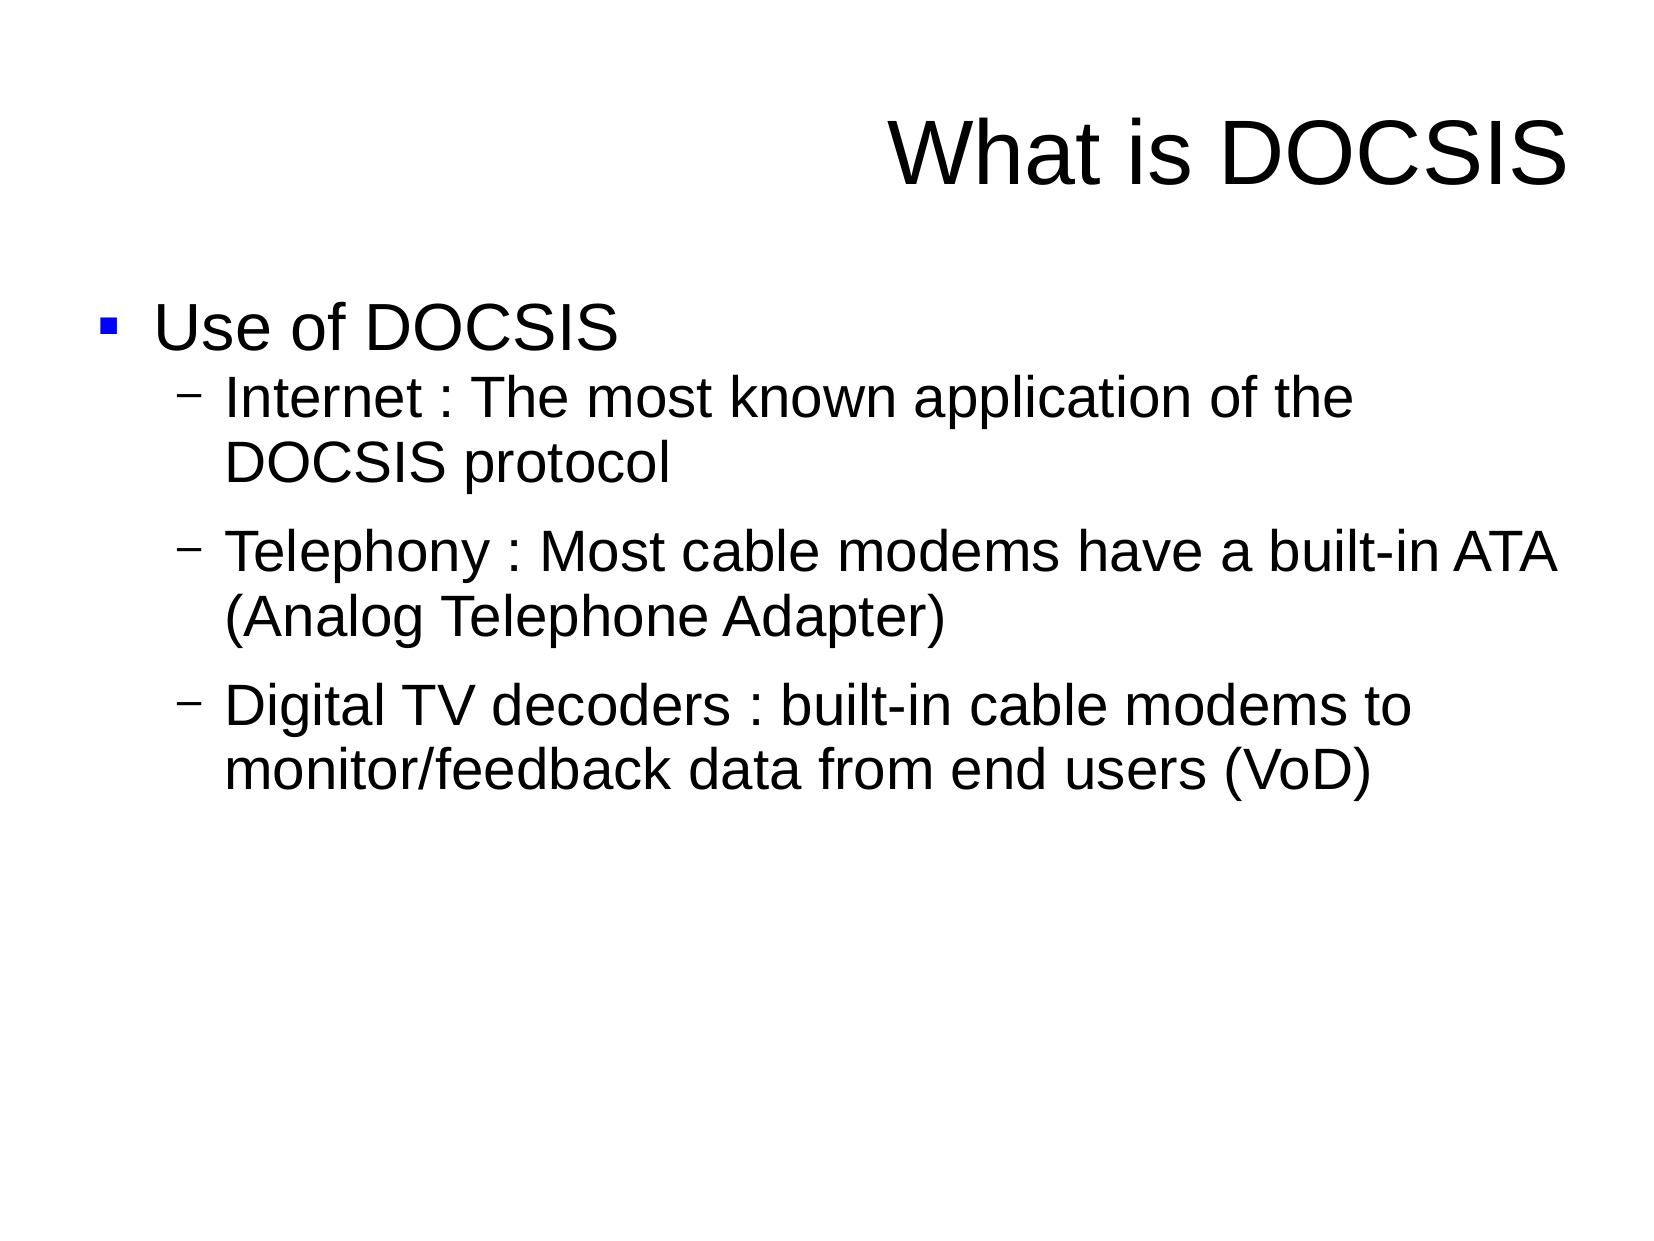

# What is DOCSIS
Use of DOCSIS
Internet : The most known application of the DOCSIS protocol
Telephony : Most cable modems have a built-in ATA (Analog Telephone Adapter)
Digital TV decoders : built-in cable modems to monitor/feedback data from end users (VoD)